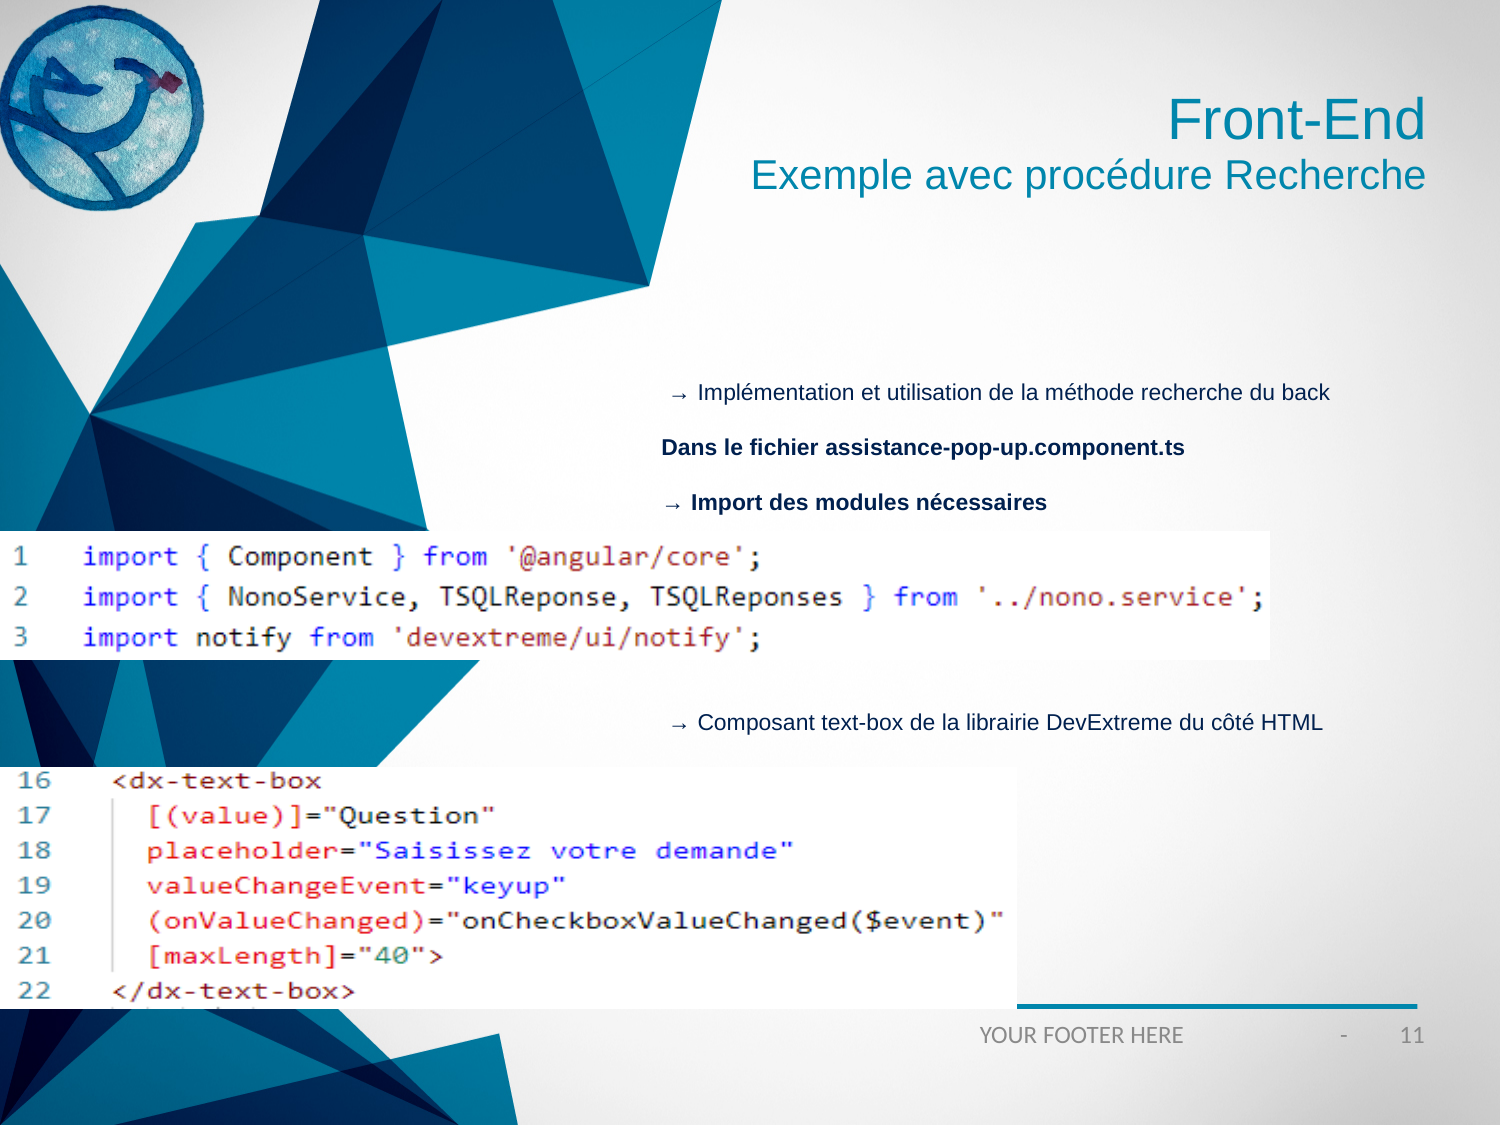

Front-End
Exemple avec procédure Recherche
# → Implémentation et utilisation de la méthode recherche du back
Dans le fichier assistance-pop-up.component.ts
→ Import des modules nécessaires
 → Composant text-box de la librairie DevExtreme du côté HTML
YOUR FOOTER HERE
11